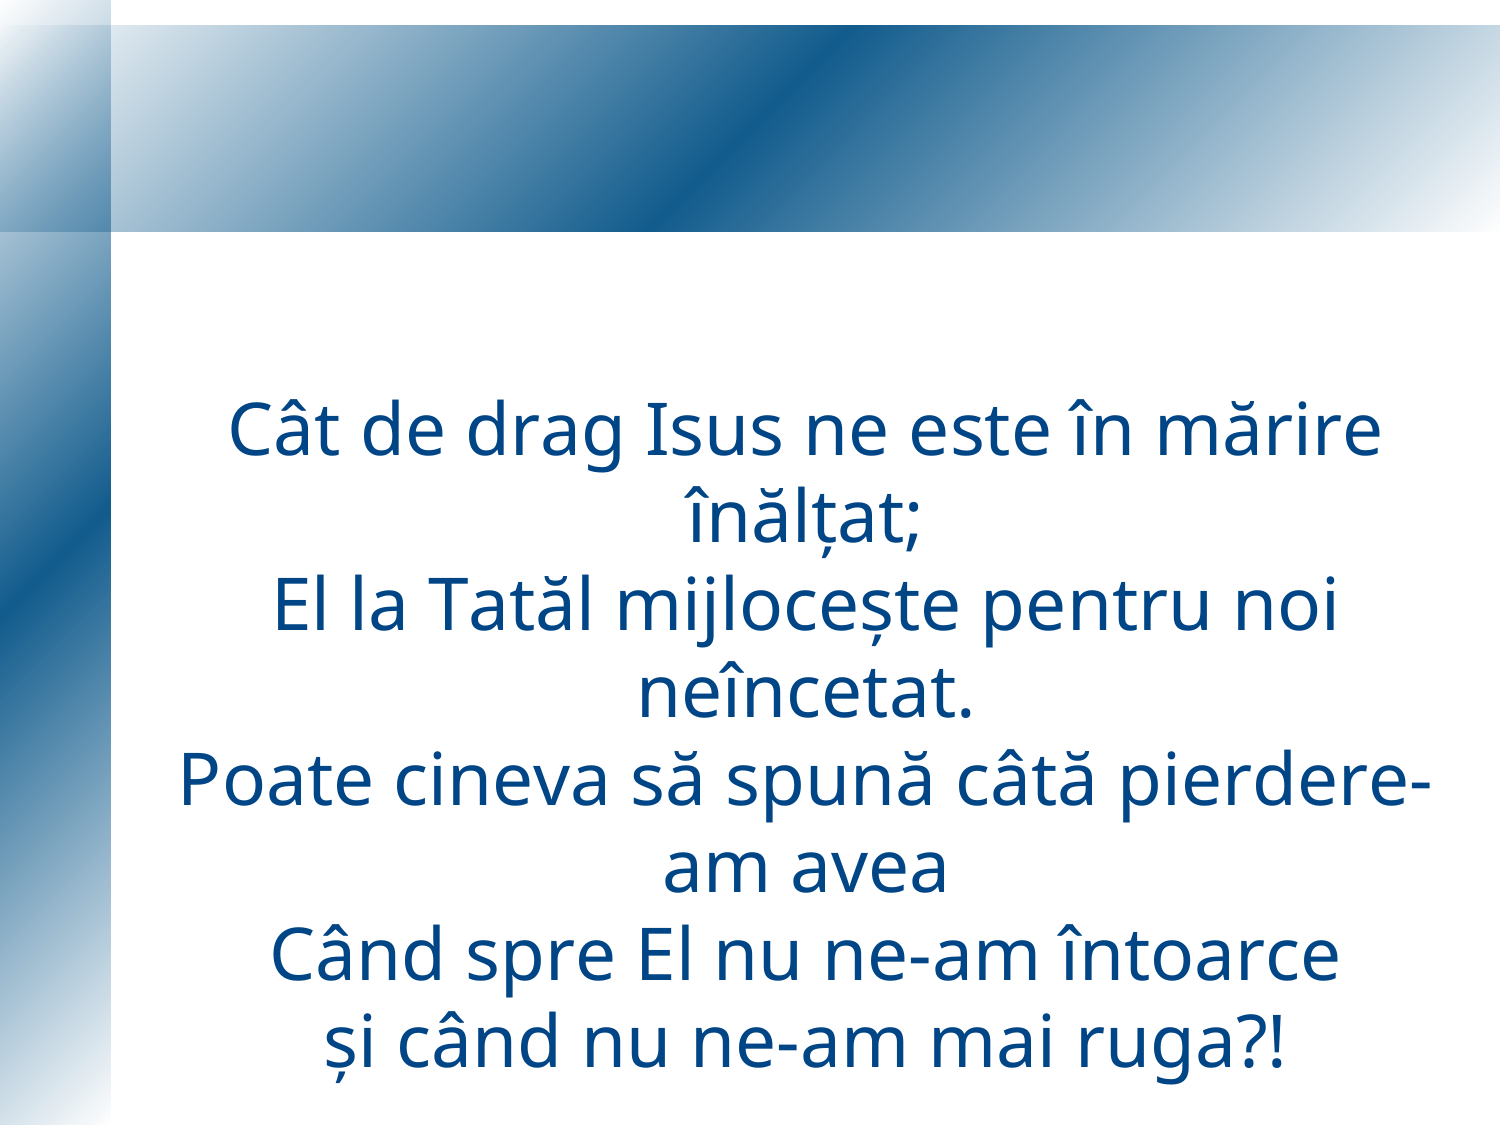

Cât de drag Isus ne este în mărire înălţat;
El la Tatăl mijloceşte pentru noi neîncetat.
Poate cineva să spună câtă pierdere-am avea
Când spre El nu ne-am întoarce
şi când nu ne-am mai ruga?!